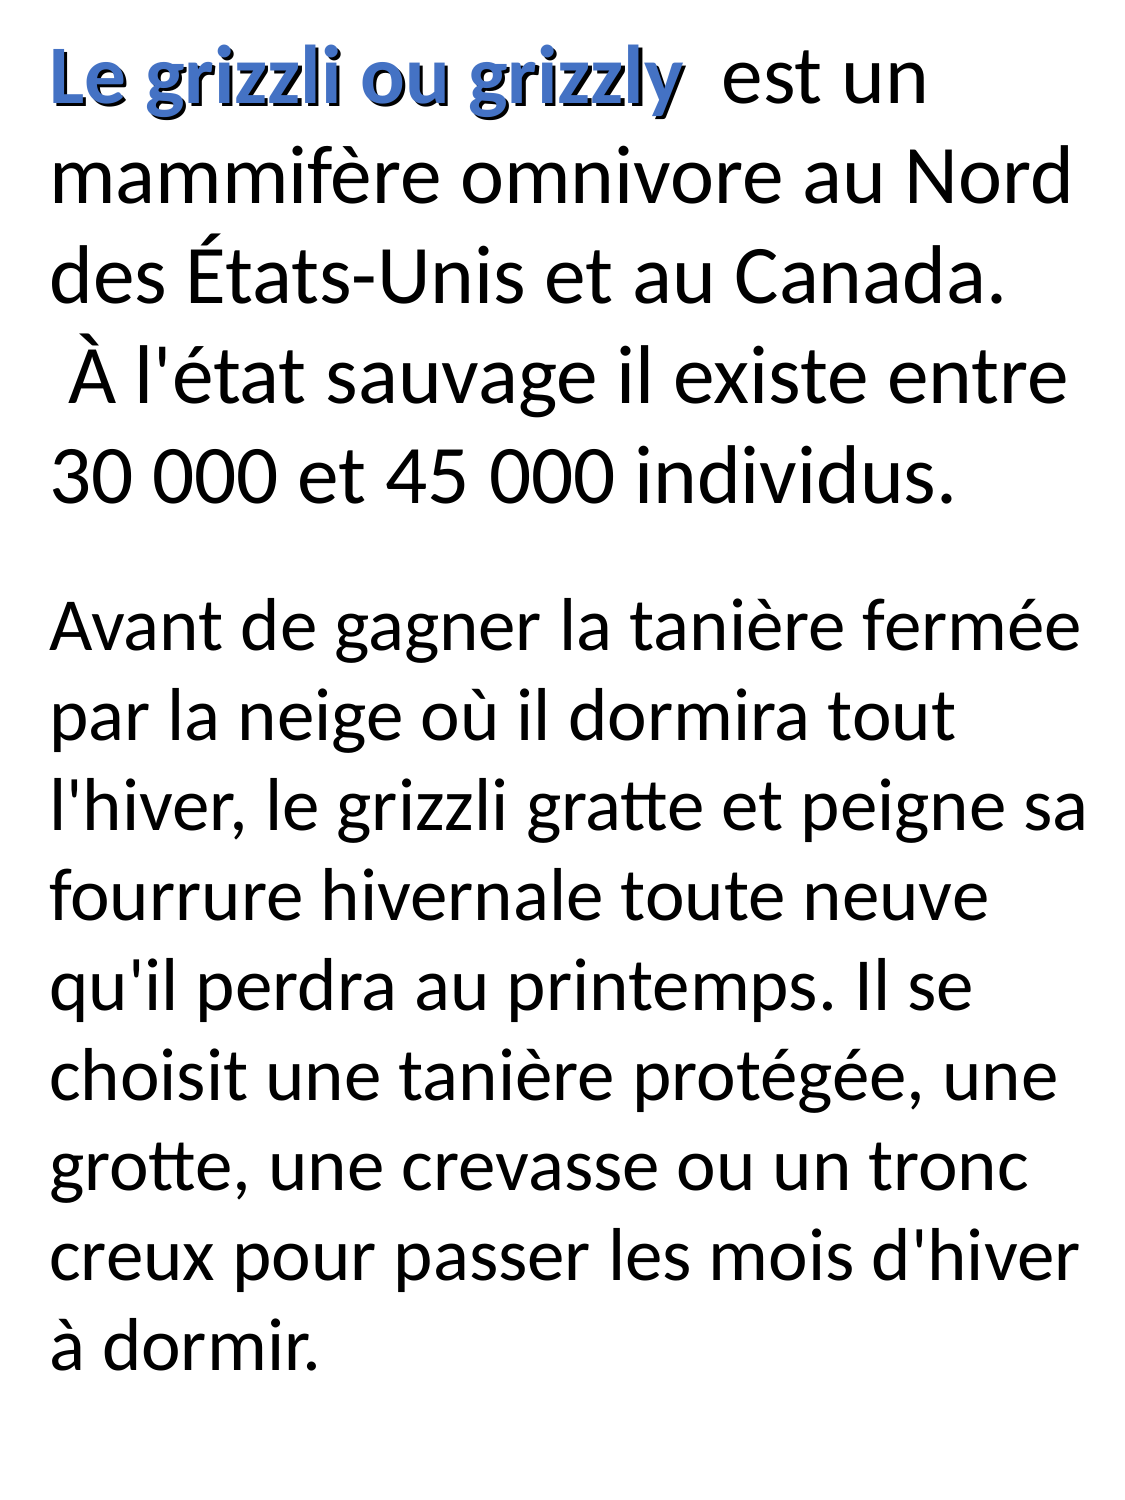

Le grizzli ou grizzly est un mammifère omnivore au Nord des États-Unis et au Canada.
 À l'état sauvage il existe entre 30 000 et 45 000 individus.
Avant de gagner la tanière fermée par la neige où il dormira tout l'hiver, le grizzli gratte et peigne sa fourrure hivernale toute neuve qu'il perdra au printemps. Il se choisit une tanière protégée, une grotte, une crevasse ou un tronc creux pour passer les mois d'hiver à dormir.